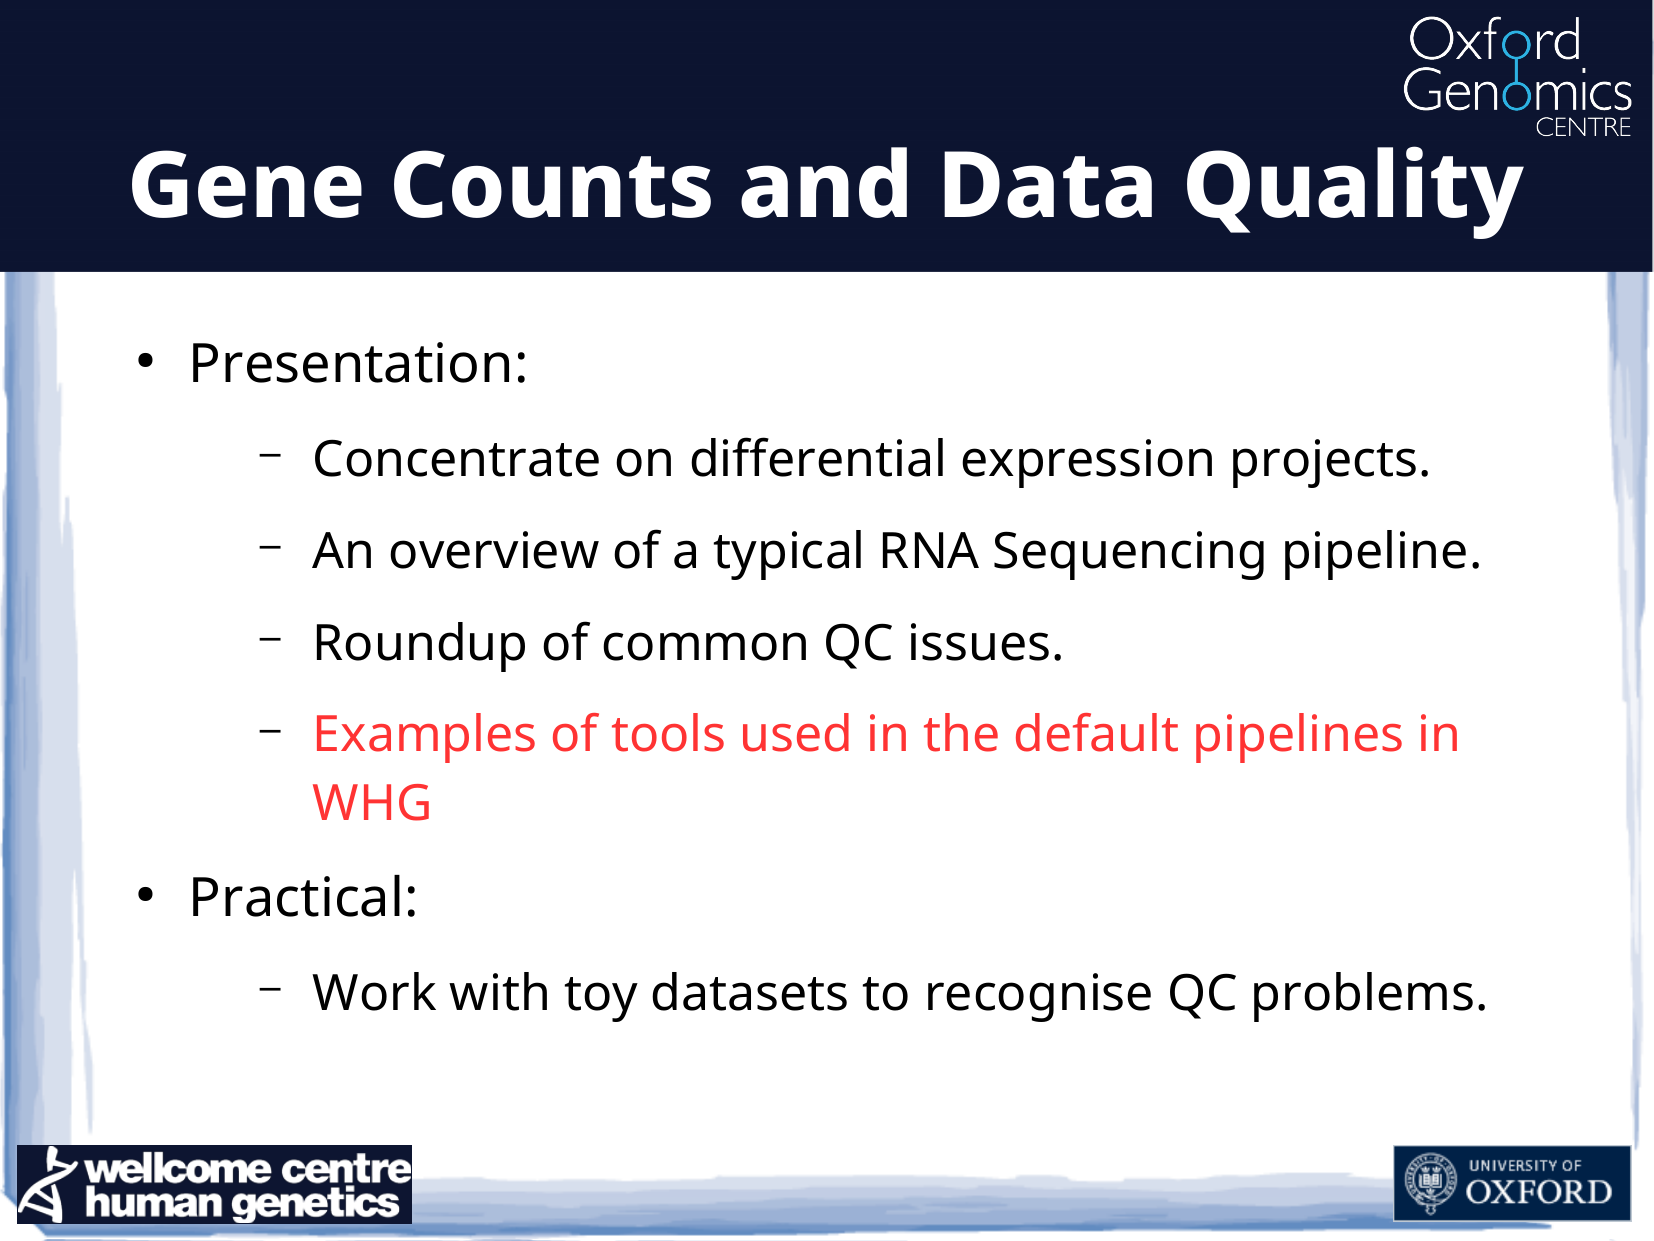

# Gene Counts and Data Quality
Presentation:
Concentrate on differential expression projects.
An overview of a typical RNA Sequencing pipeline.
Roundup of common QC issues.
Examples of tools used in the default pipelines in WHG
Practical:
Work with toy datasets to recognise QC problems.